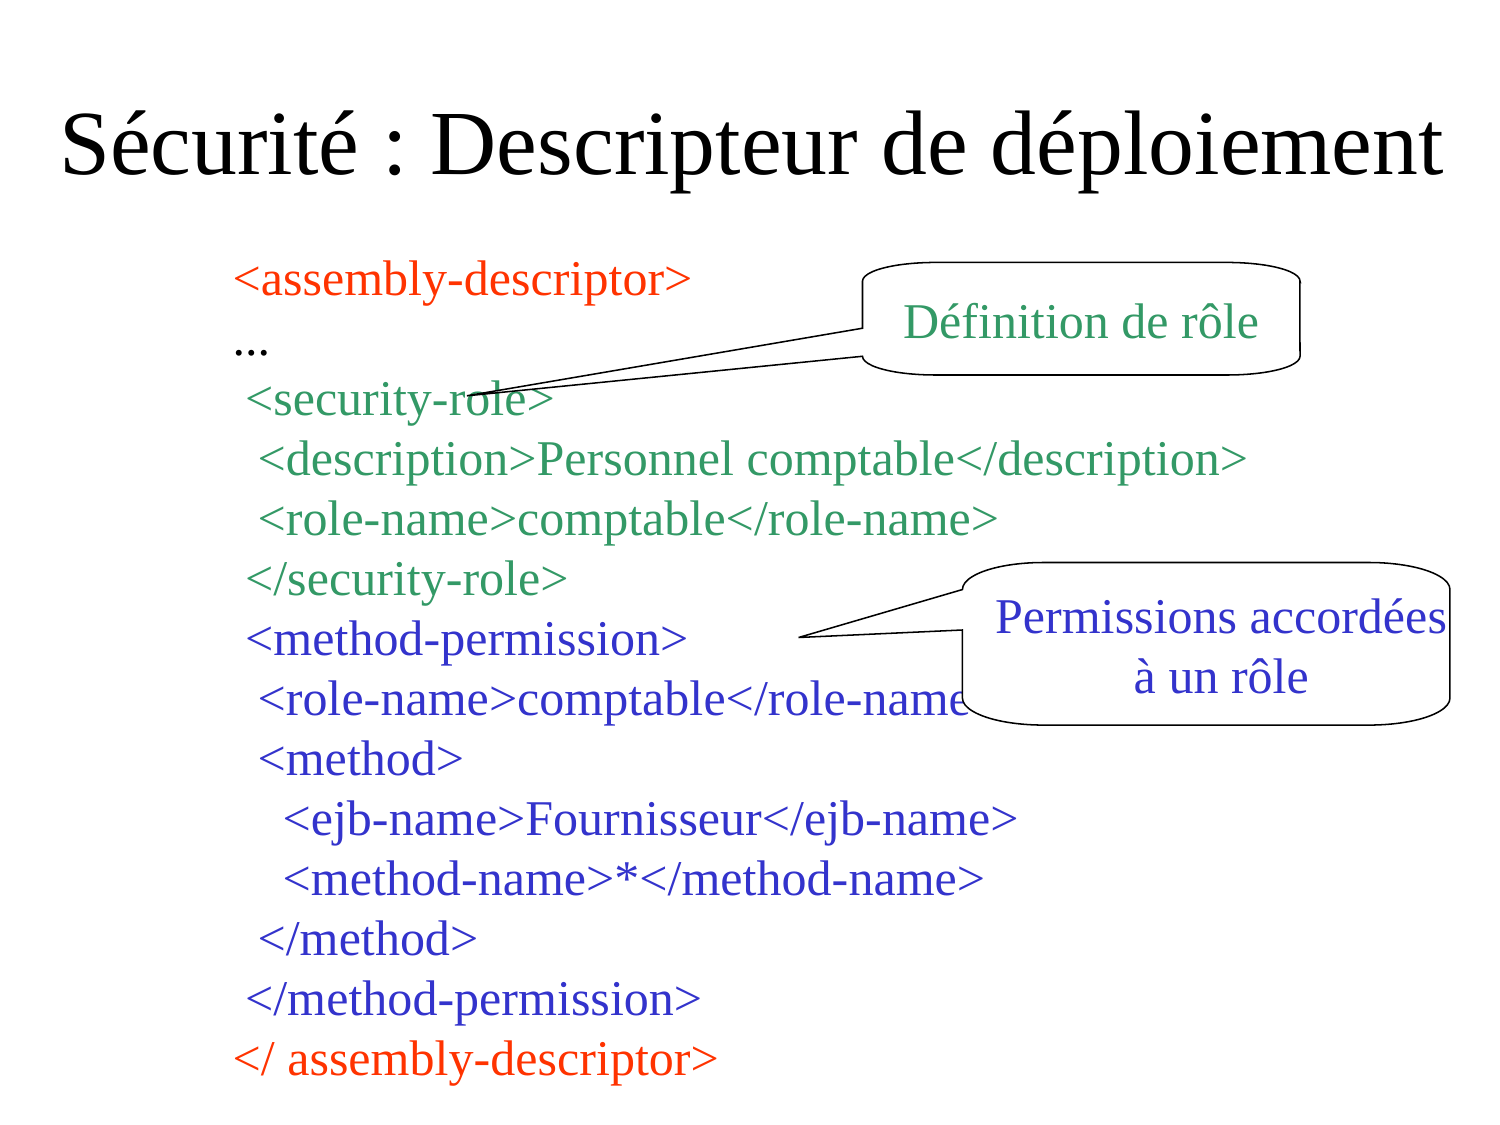

# Sécurité : Descripteur de déploiement
<assembly-descriptor>
...
 <security-role>
 <description>Personnel comptable</description>
 <role-name>comptable</role-name>
 </security-role>
 <method-permission>
 <role-name>comptable</role-name>
 <method>
 <ejb-name>Fournisseur</ejb-name>
 <method-name>*</method-name>
 </method>
 </method-permission>
</ assembly-descriptor>
Définition de rôle
Permissions accordées
à un rôle